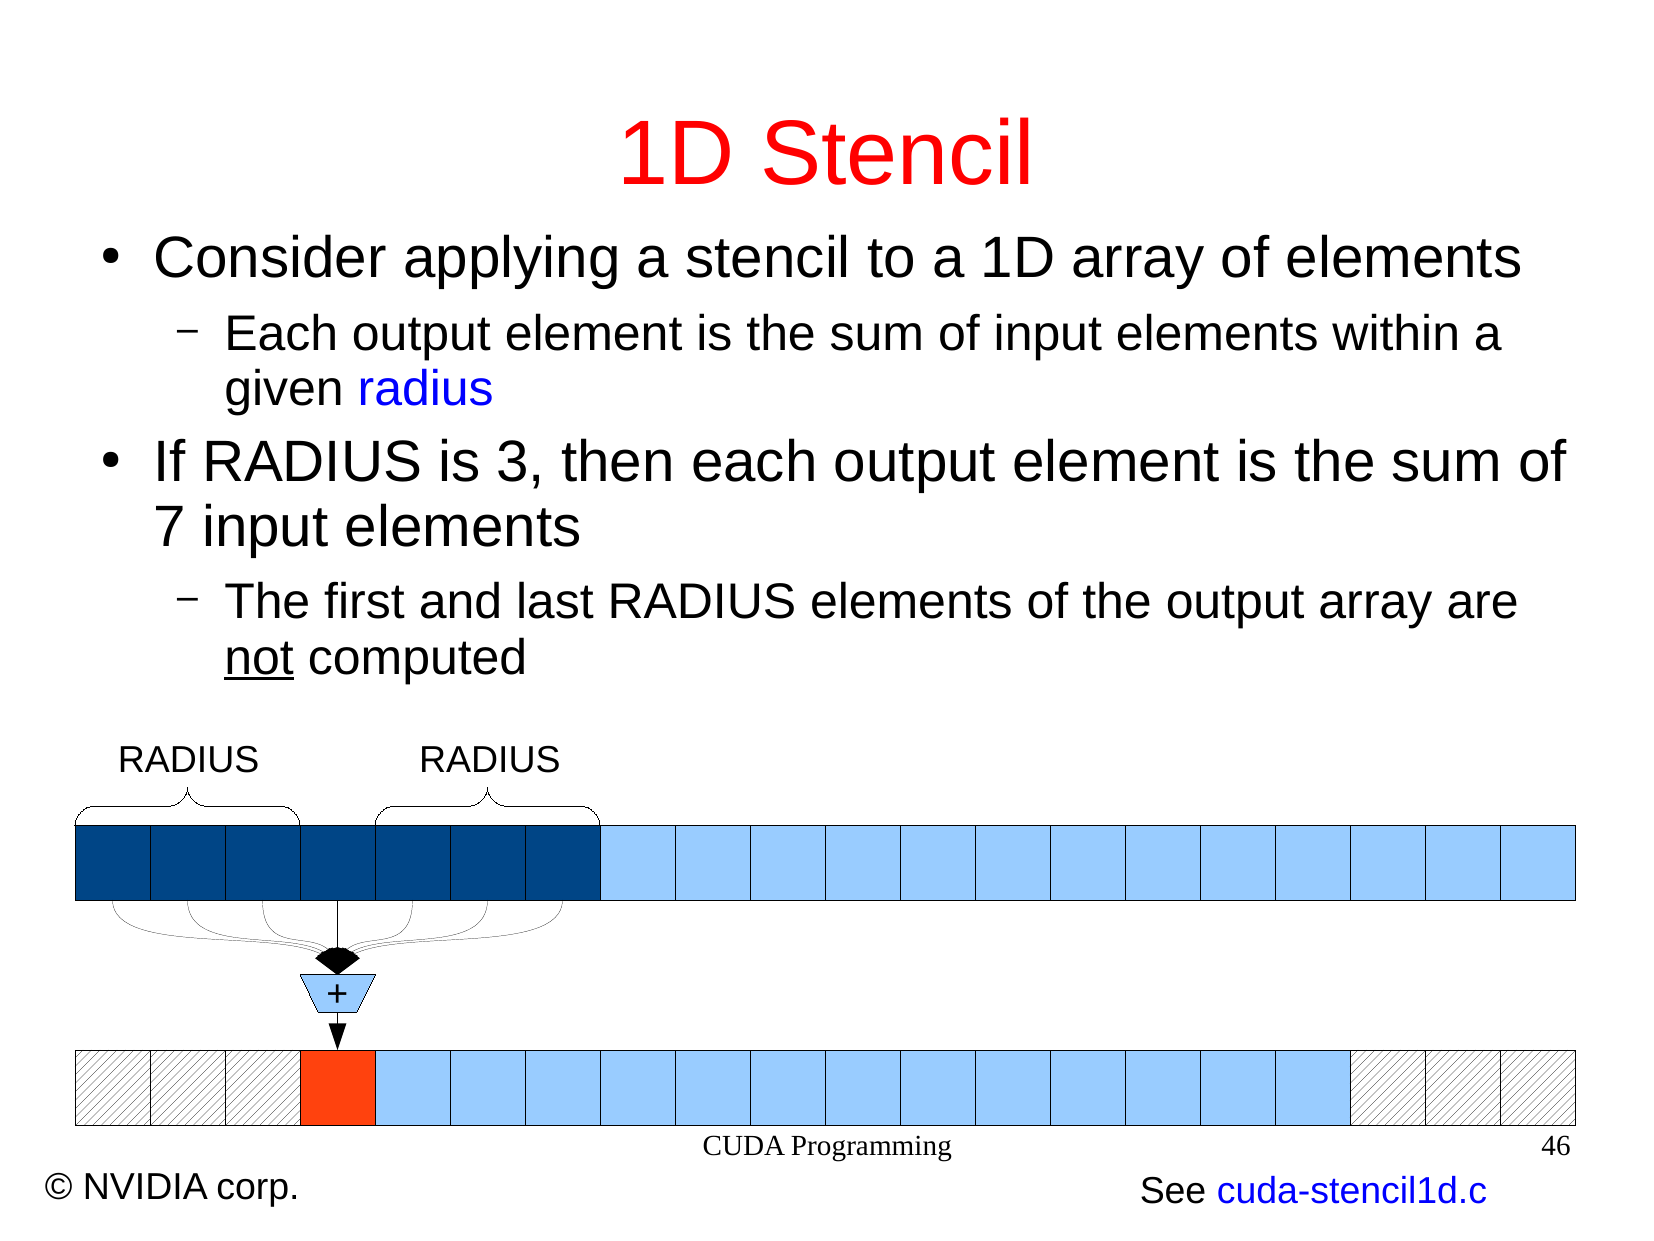

# 1D Stencil
Consider applying a stencil to a 1D array of elements
Each output element is the sum of input elements within a given radius
If RADIUS is 3, then each output element is the sum of 7 input elements
The first and last RADIUS elements of the output array are not computed
RADIUS
RADIUS
+
CUDA Programming
46
© NVIDIA corp.
See cuda-stencil1d.c